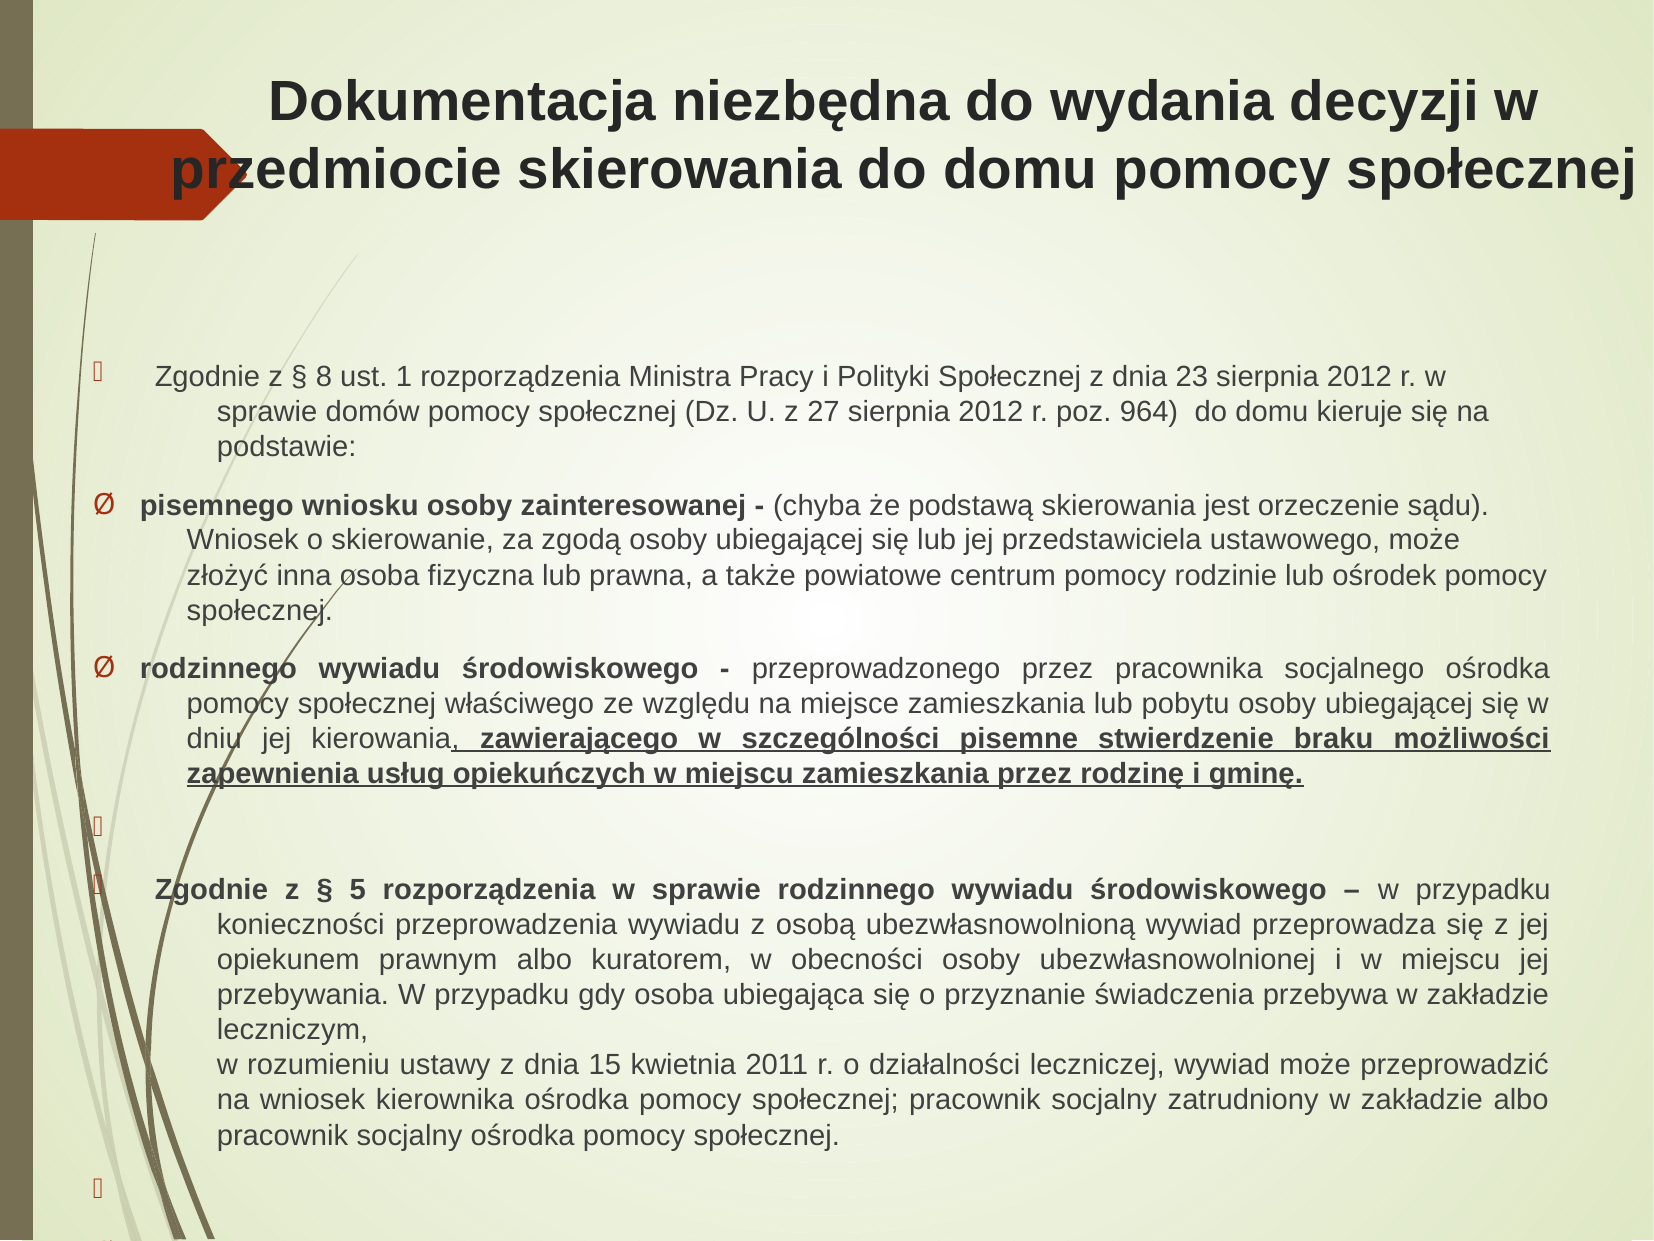

# Dokumentacja niezbędna do wydania decyzji w przedmiocie skierowania do domu pomocy społecznej
Zgodnie z § 8 ust. 1 rozporządzenia Ministra Pracy i Polityki Społecznej z dnia 23 sierpnia 2012 r. w sprawie domów pomocy społecznej (Dz. U. z 27 sierpnia 2012 r. poz. 964) do domu kieruje się na podstawie:
pisemnego wniosku osoby zainteresowanej - (chyba że podstawą skierowania jest orzeczenie sądu). Wniosek o skierowanie, za zgodą osoby ubiegającej się lub jej przedstawiciela ustawowego, może złożyć inna osoba fizyczna lub prawna, a także powiatowe centrum pomocy rodzinie lub ośrodek pomocy społecznej.
rodzinnego wywiadu środowiskowego - przeprowadzonego przez pracownika socjalnego ośrodka pomocy społecznej właściwego ze względu na miejsce zamieszkania lub pobytu osoby ubiegającej się w dniu jej kierowania, zawierającego w szczególności pisemne stwierdzenie braku możliwości zapewnienia usług opiekuńczych w miejscu zamieszkania przez rodzinę i gminę.
Zgodnie z § 5 rozporządzenia w sprawie rodzinnego wywiadu środowiskowego – w przypadku konieczności przeprowadzenia wywiadu z osobą ubezwłasnowolnioną wywiad przeprowadza się z jej opiekunem prawnym albo kuratorem, w obecności osoby ubezwłasnowolnionej i w miejscu jej przebywania. W przypadku gdy osoba ubiegająca się o przyznanie świadczenia przebywa w zakładzie leczniczym,
w rozumieniu ustawy z dnia 15 kwietnia 2011 r. o działalności leczniczej, wywiad może przeprowadzić na wniosek kierownika ośrodka pomocy społecznej; pracownik socjalny zatrudniony w zakładzie albo pracownik socjalny ośrodka pomocy społecznej.